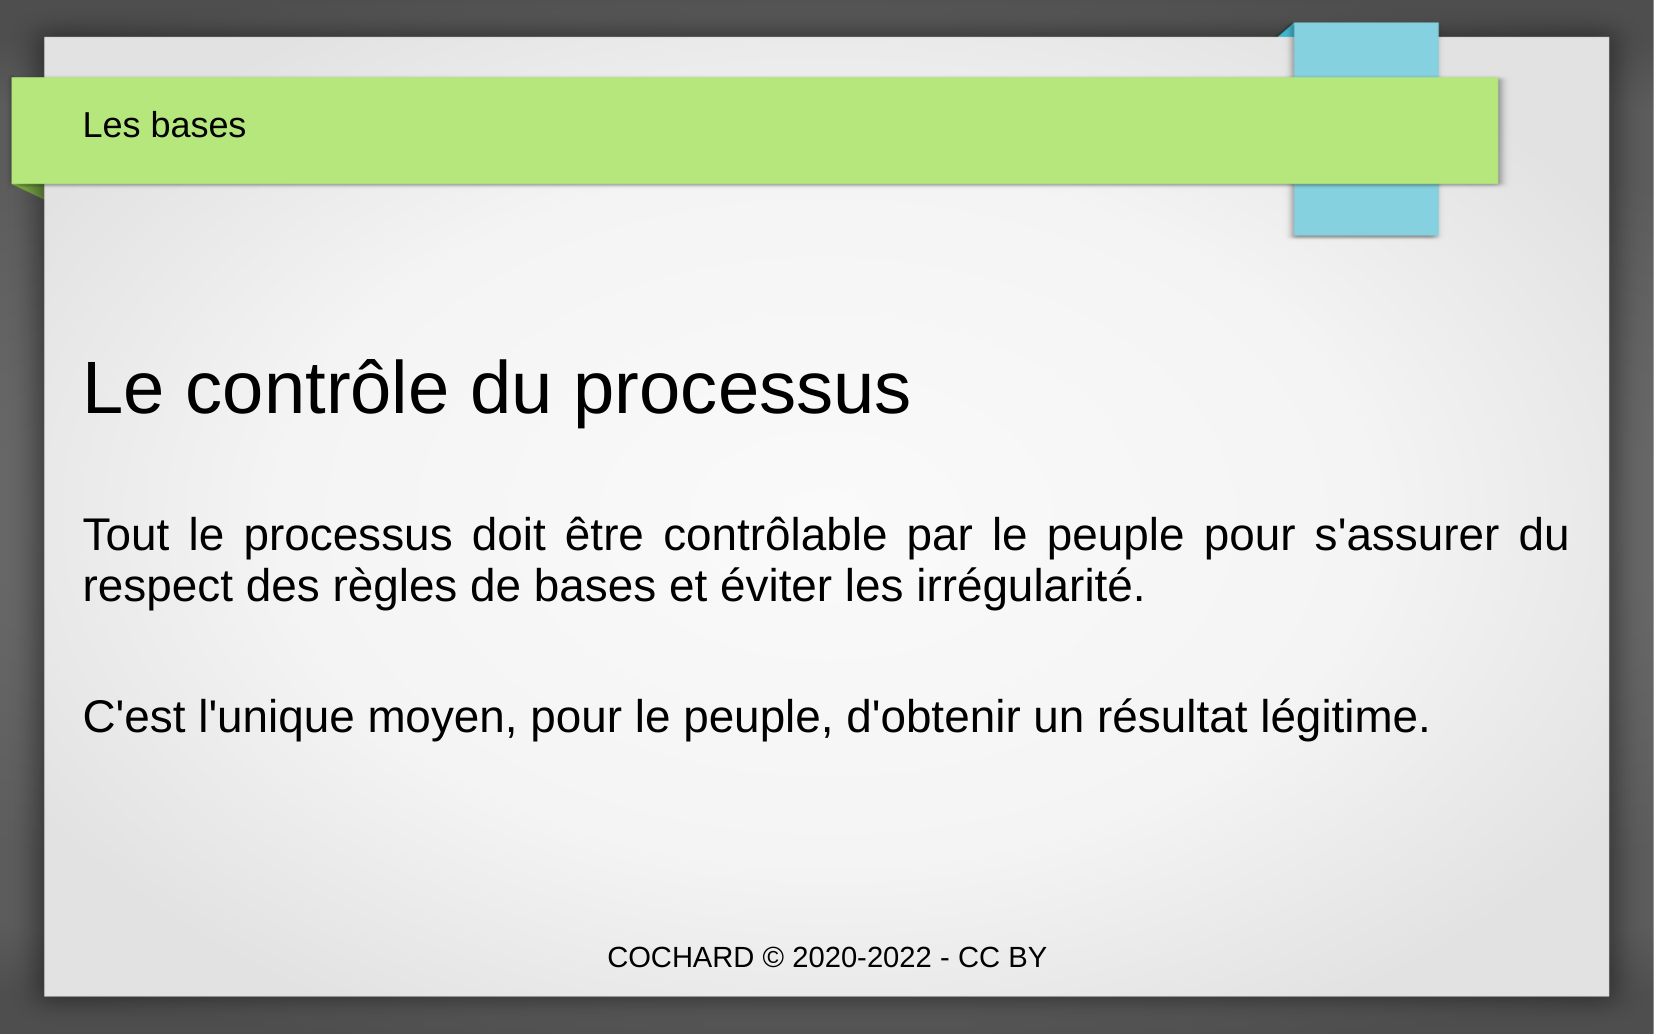

# Les bases
Le contrôle du processus
Tout le processus doit être contrôlable par le peuple pour s'assurer du respect des règles de bases et éviter les irrégularité.
C'est l'unique moyen, pour le peuple, d'obtenir un résultat légitime.
COCHARD © 2020-2022 - CC BY